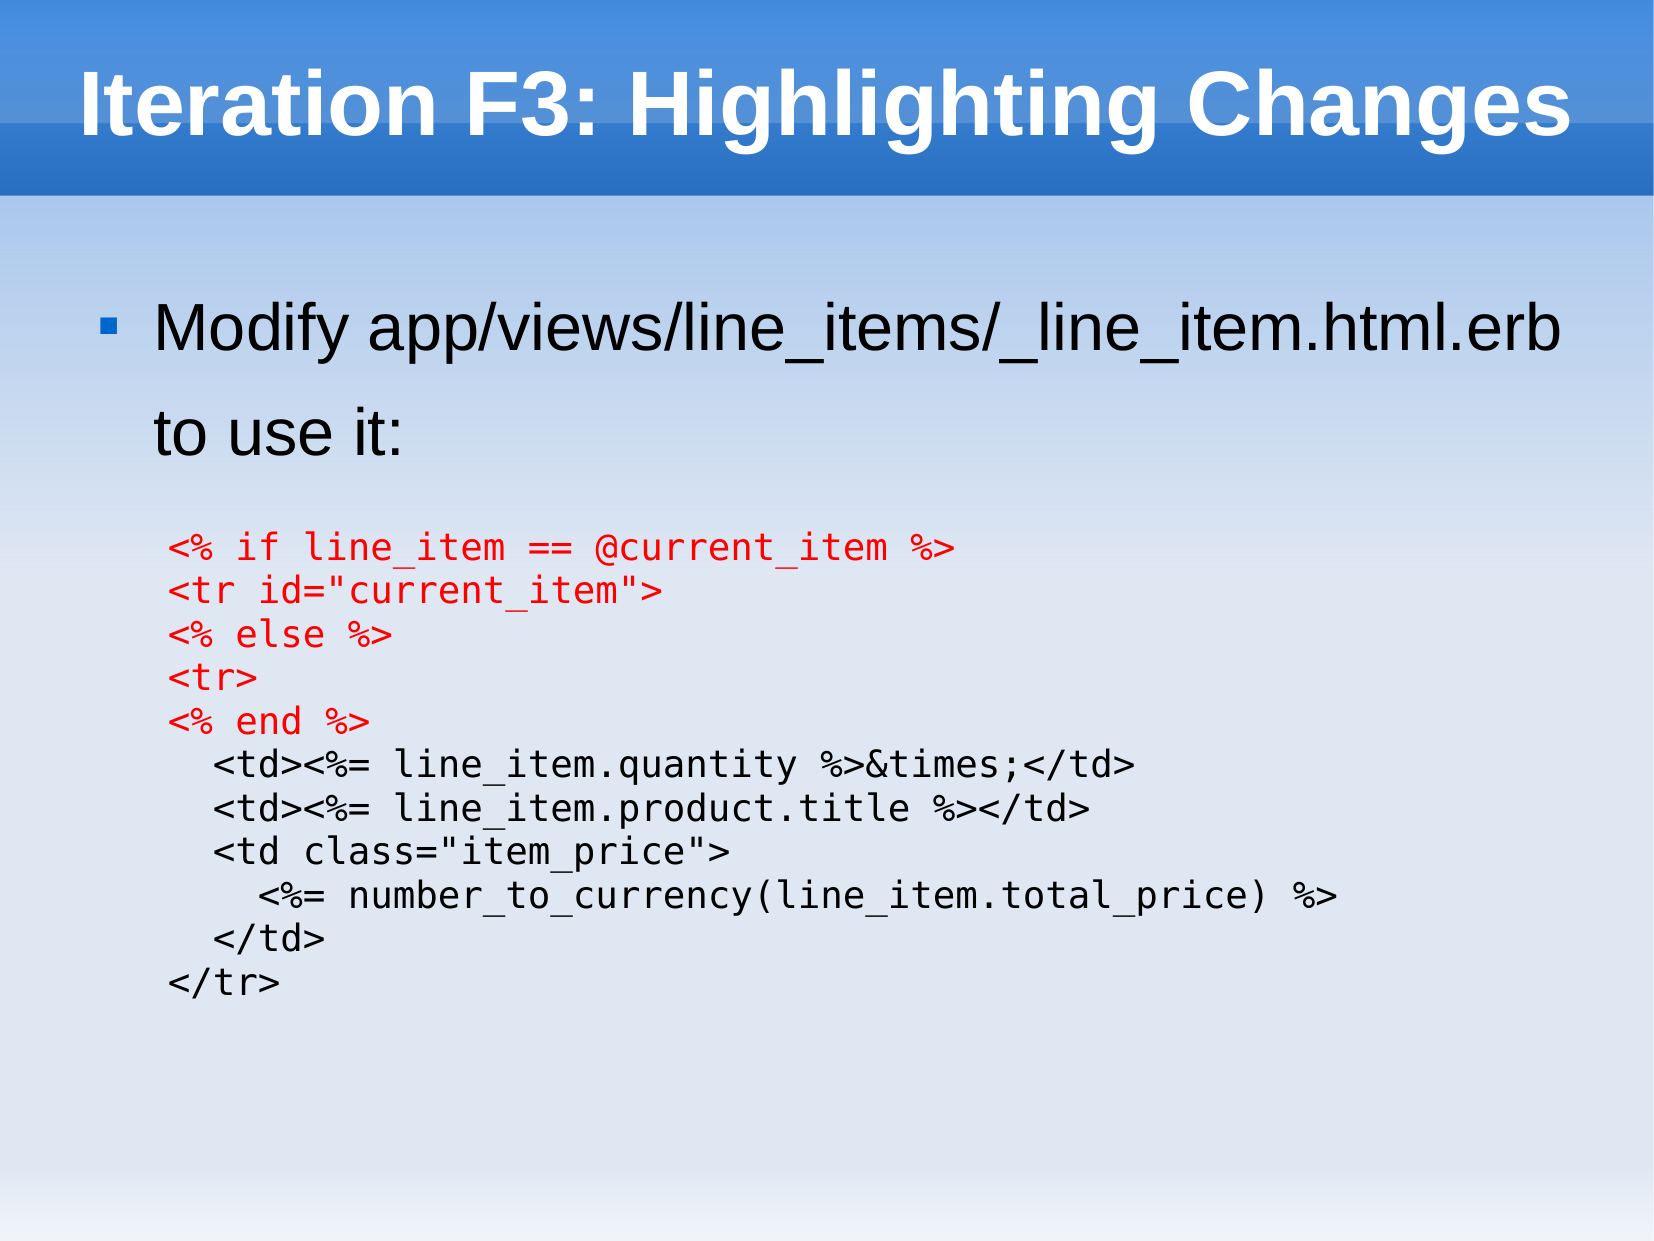

Iteration F3: Highlighting Changes
# Modify app/views/line_items/_line_item.html.erb
to use it:
<% if line_item == @current_item %>
<tr id="current_item">
<% else %>
<tr>
<% end %>
 <td><%= line_item.quantity %>&times;</td>
 <td><%= line_item.product.title %></td>
 <td class="item_price">
 <%= number_to_currency(line_item.total_price) %>
 </td>
</tr>